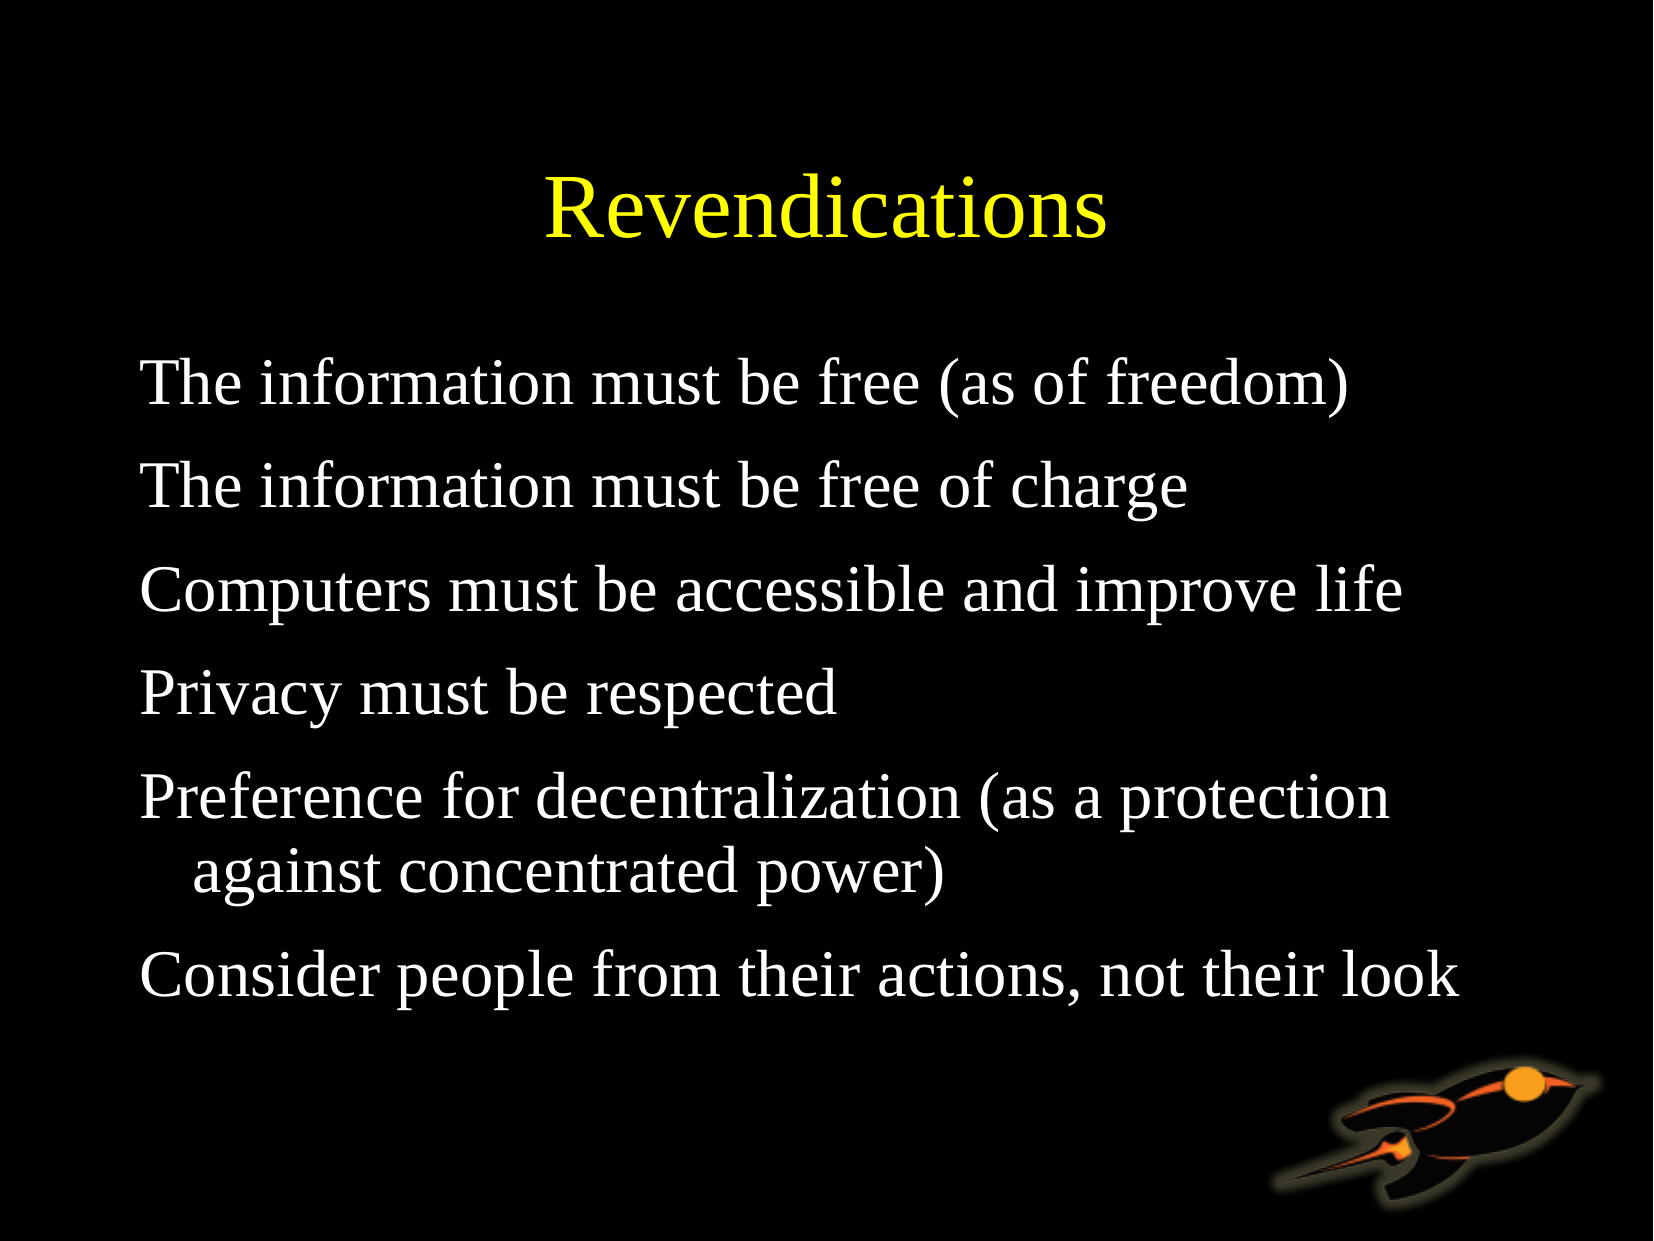

# Revendications
The information must be free (as of freedom)
The information must be free of charge
Computers must be accessible and improve life
Privacy must be respected
Preference for decentralization (as a protection against concentrated power)
Consider people from their actions, not their look